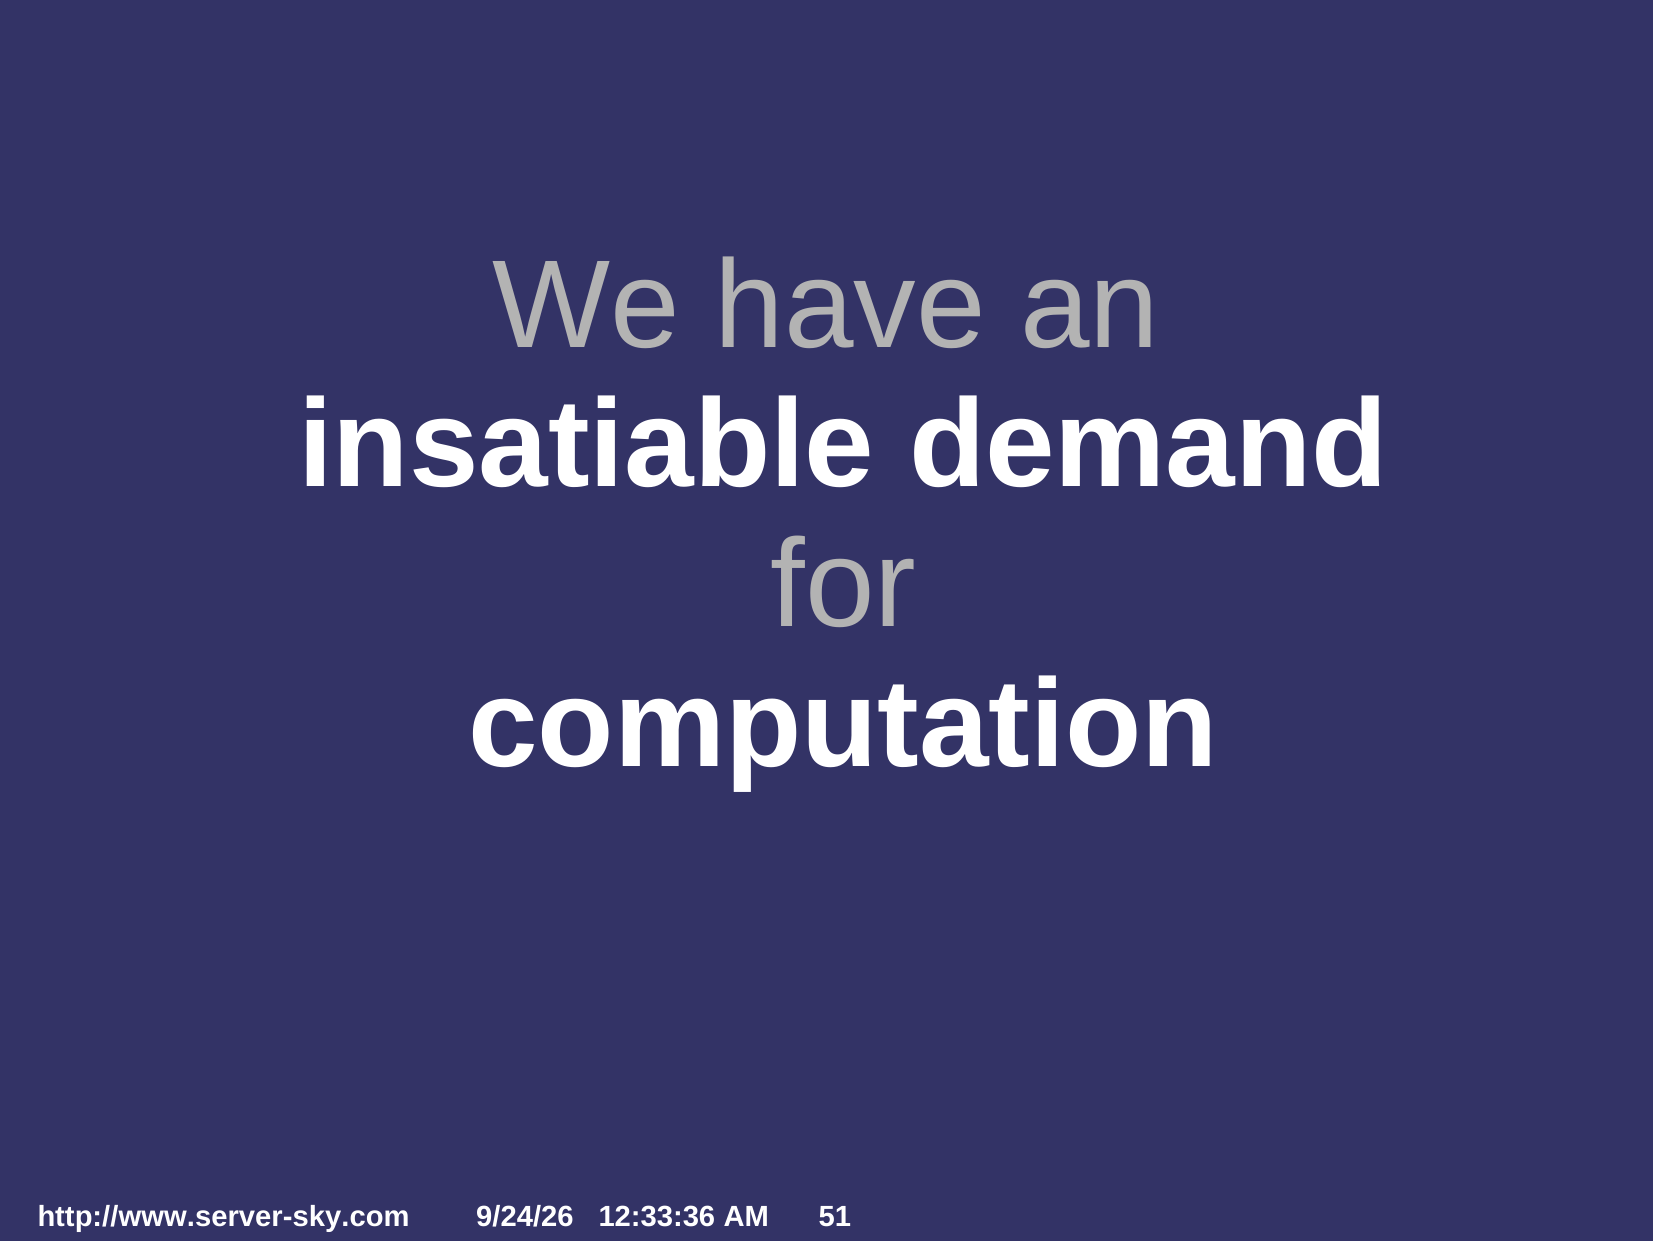

# We have an
insatiable demand
 for
computation